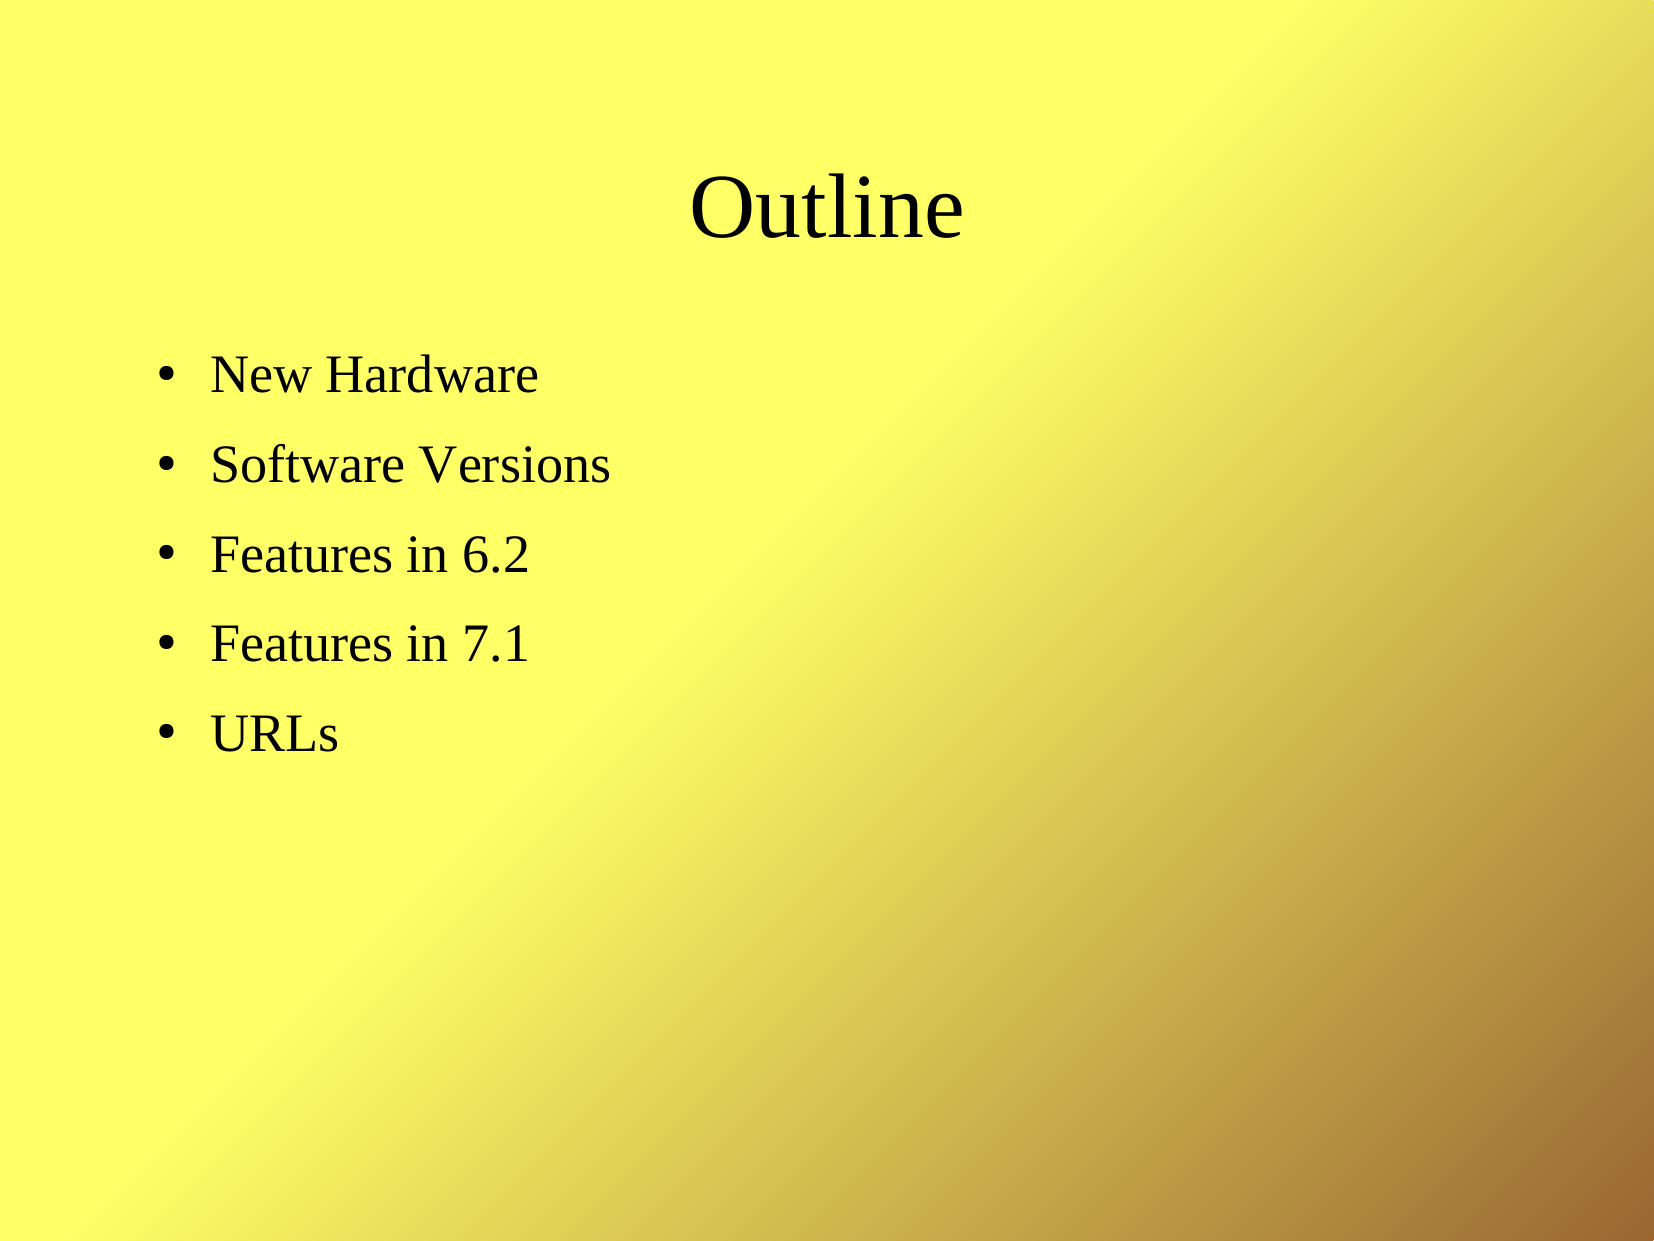

# Outline
New Hardware
Software Versions
Features in 6.2
Features in 7.1
URLs